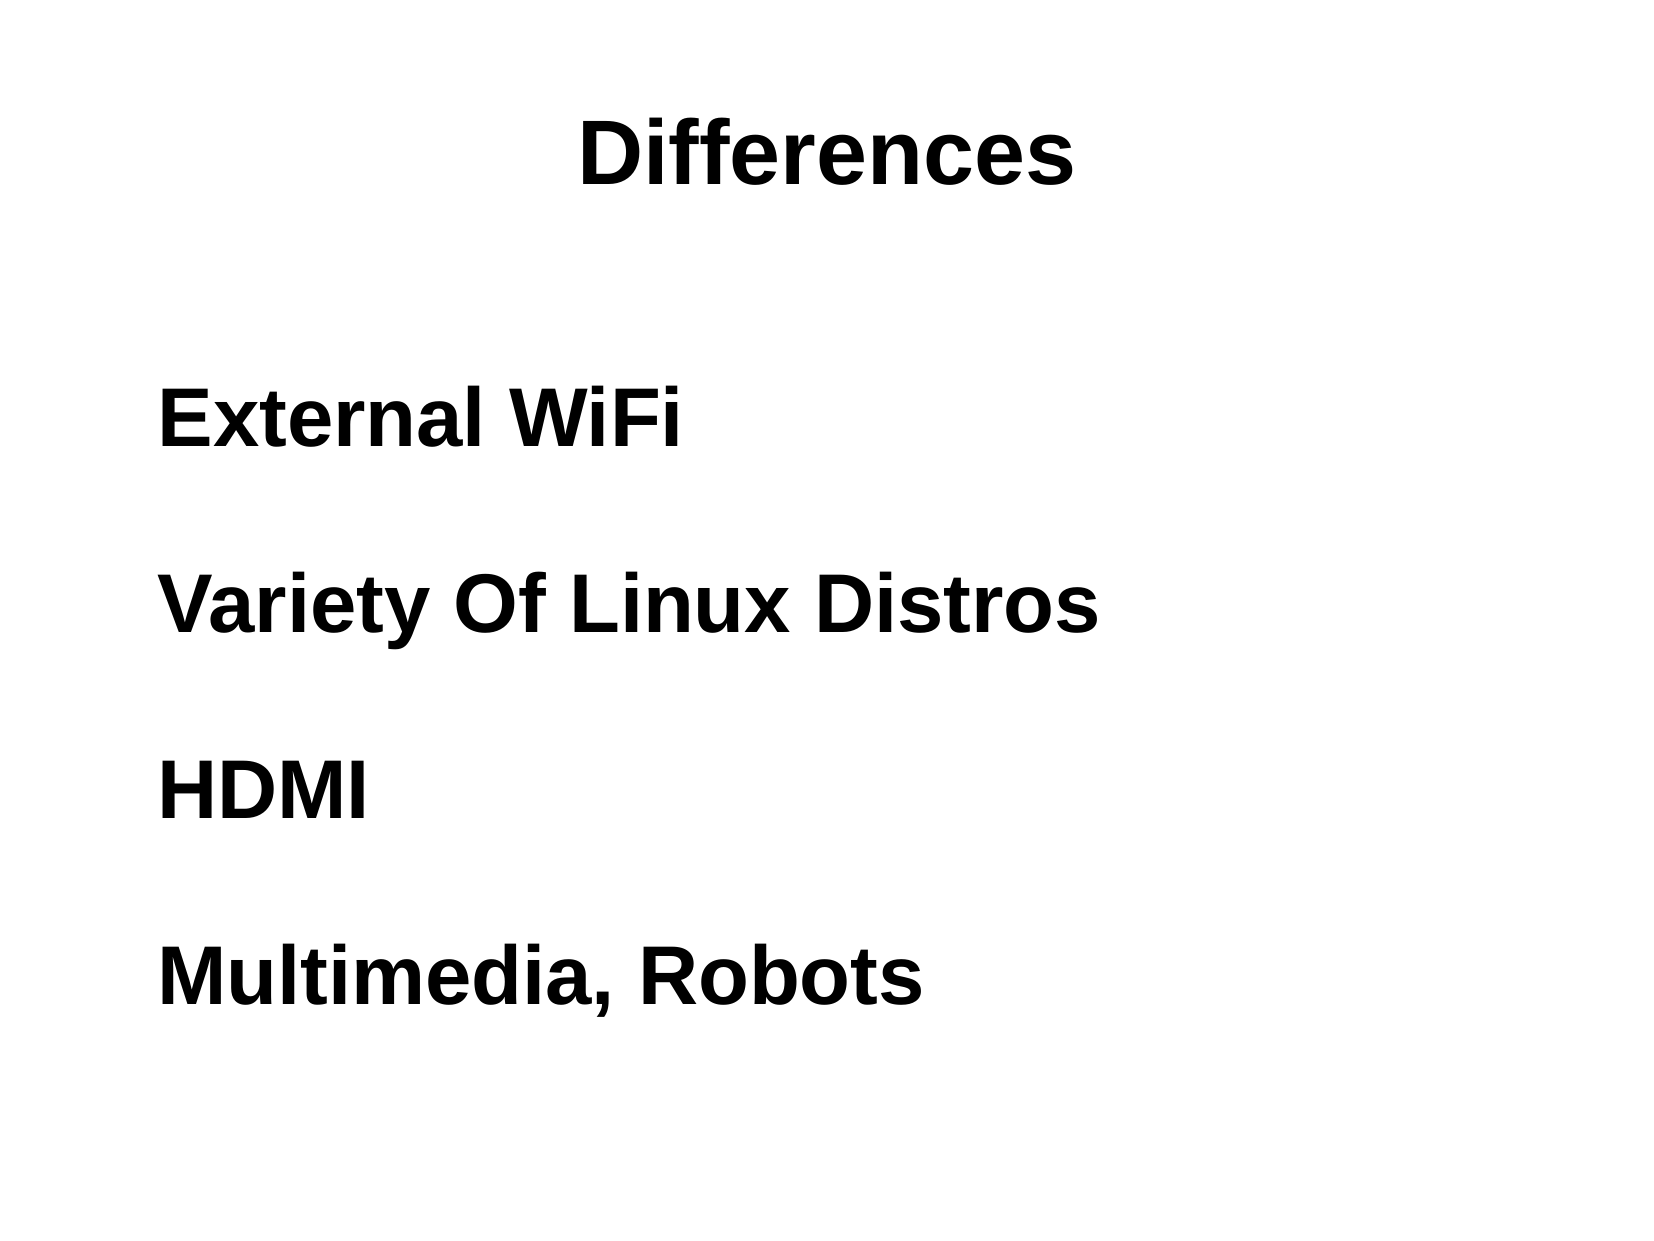

# Differences
	External WiFi
	Variety Of Linux Distros
	HDMI
	Multimedia, Robots